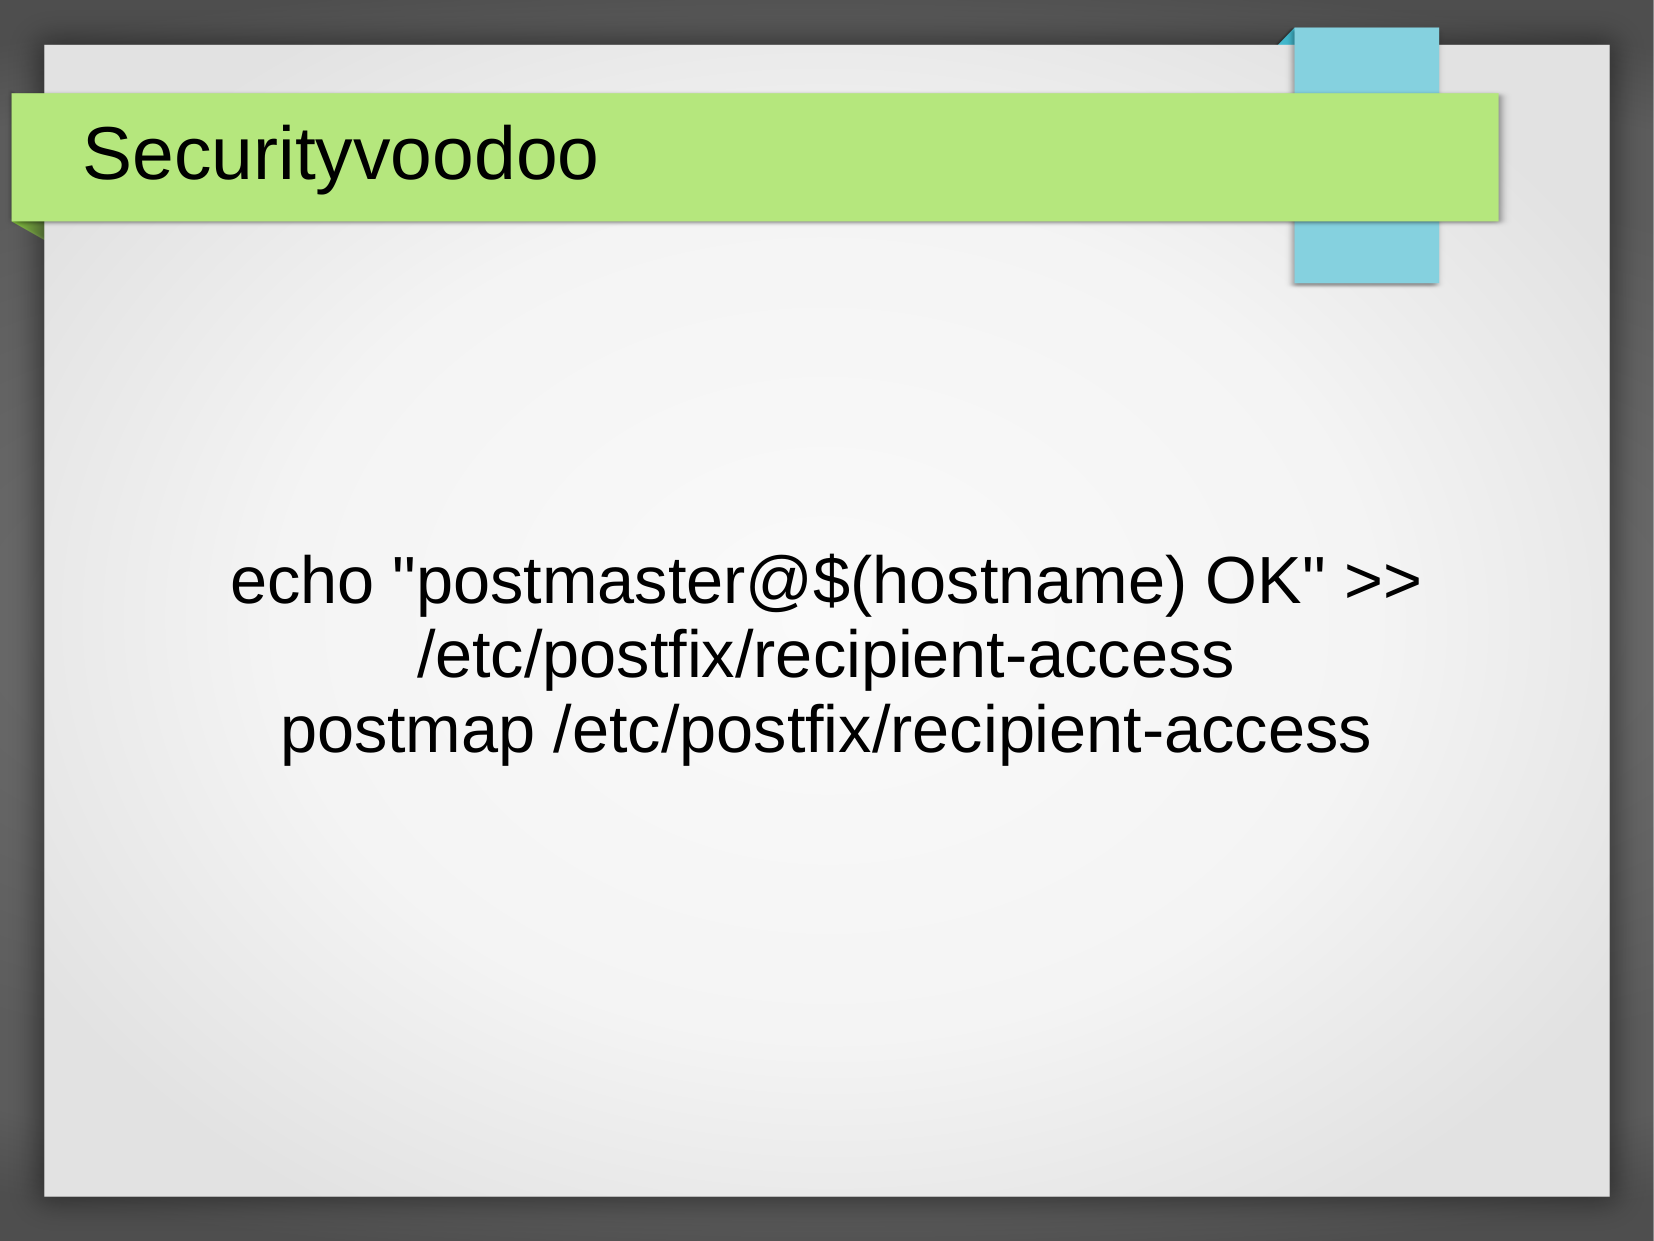

# Securityvoodoo
echo "postmaster@$(hostname) OK" >> /etc/postfix/recipient-access
postmap /etc/postfix/recipient-access